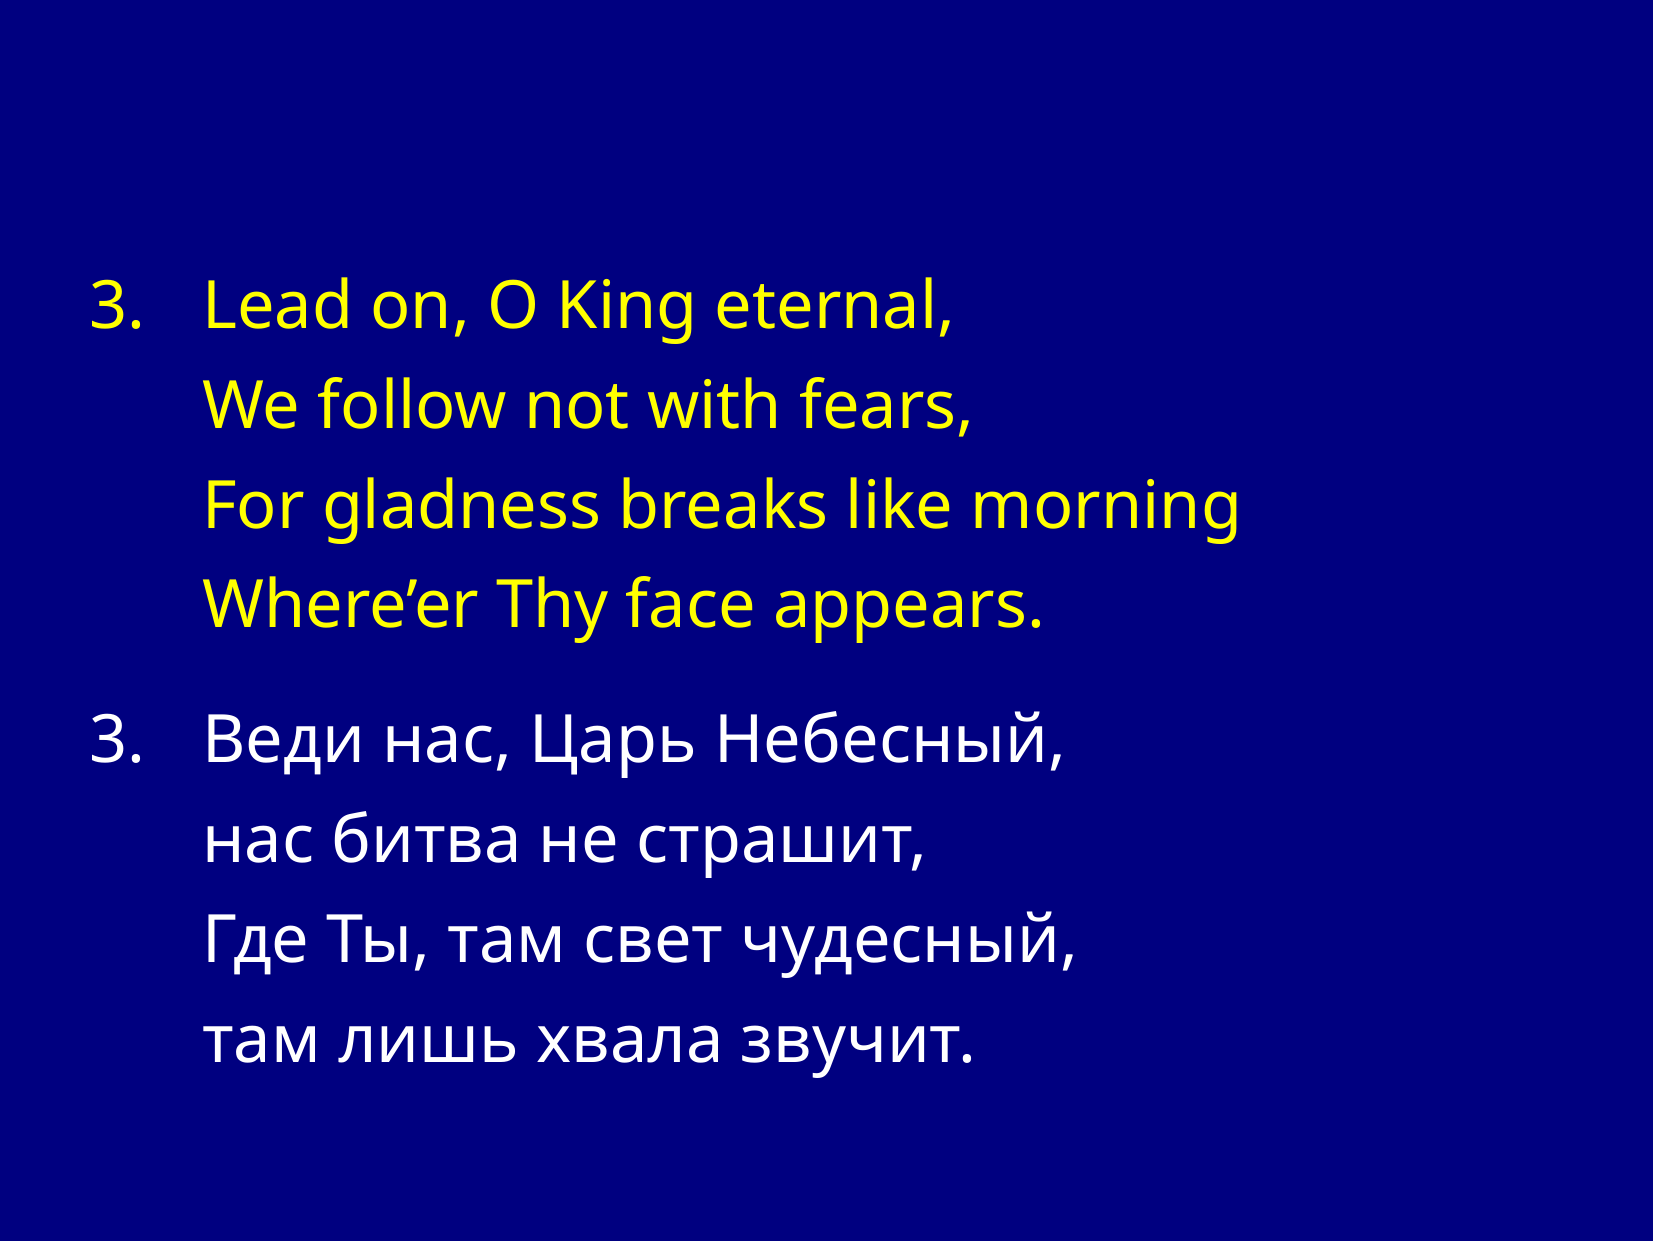

3.	Lead on, O King eternal,
	We follow not with fears,
	For gladness breaks like morning
	Where’er Thy face appears.
3.	Веди нас, Царь Небесный,
	нас битва не страшит,
	Где Ты, там свет чудесный,
	там лишь хвала звучит.